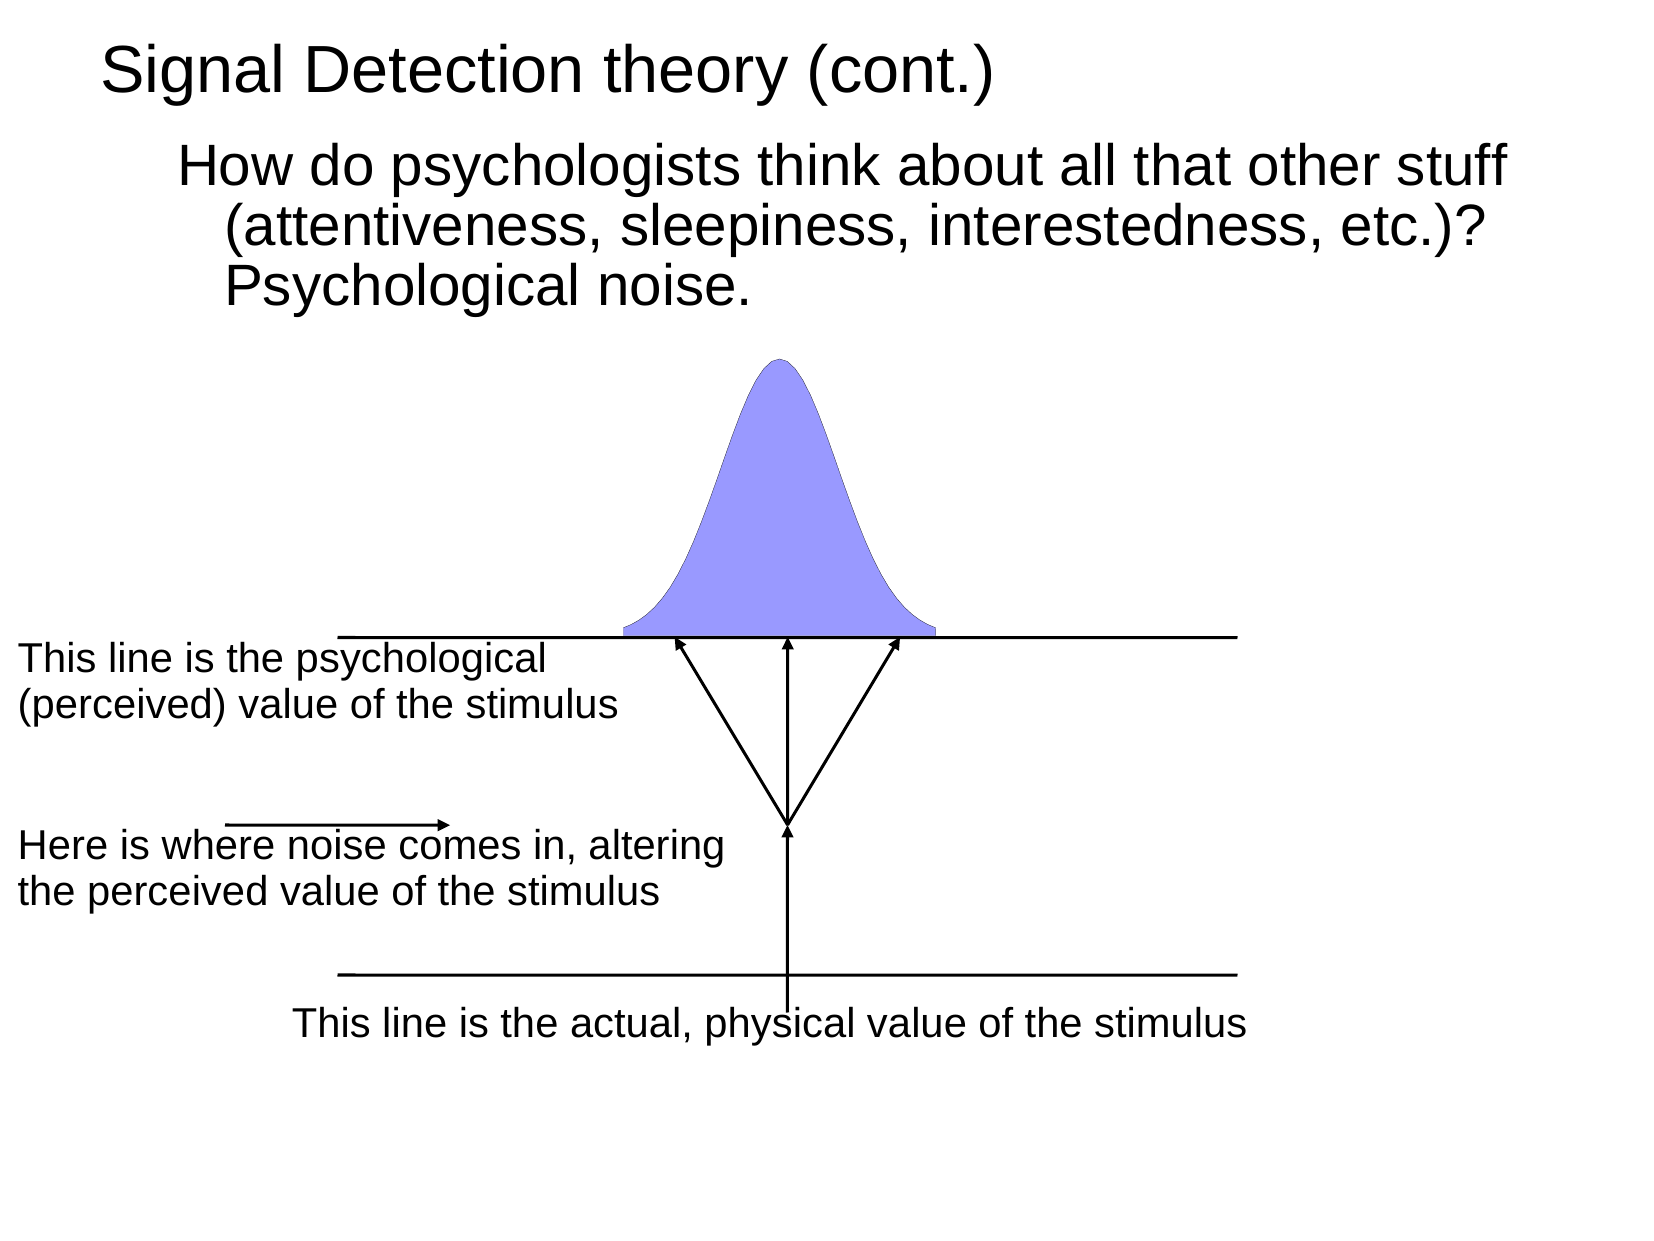

# Signal Detection theory (cont.)
How do psychologists think about all that other stuff (attentiveness, sleepiness, interestedness, etc.)? Psychological noise.
This line is the psychological
(perceived) value of the stimulus
Here is where noise comes in, altering
the perceived value of the stimulus
This line is the actual, physical value of the stimulus